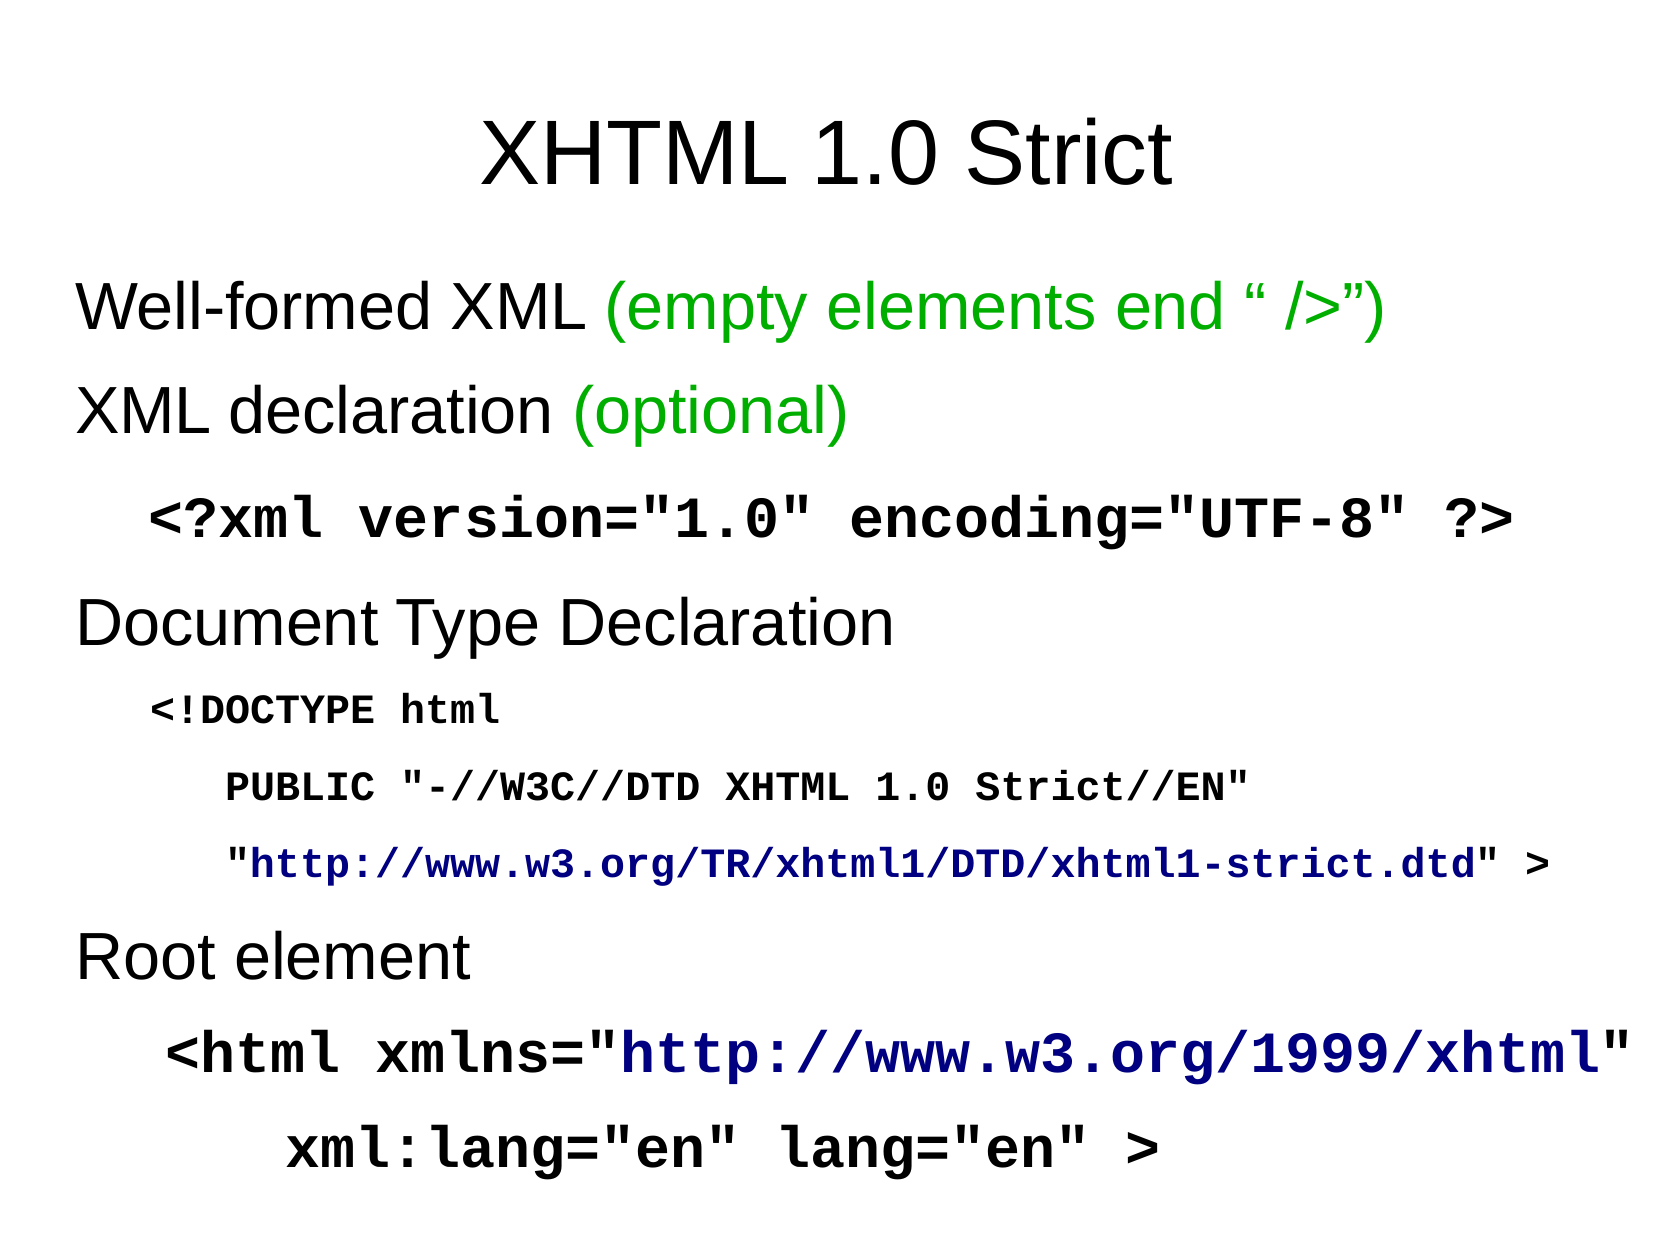

# XHTML 1.0 Strict
Well-formed XML (empty elements end “ />”)
XML declaration (optional)
 <?xml version="1.0" encoding="UTF-8" ?>
Document Type Declaration
 <!DOCTYPE html
 PUBLIC "-//W3C//DTD XHTML 1.0 Strict//EN"
 "http://www.w3.org/TR/xhtml1/DTD/xhtml1-strict.dtd" >
Root element
 <html xmlns="http://www.w3.org/1999/xhtml"
 xml:lang="en" lang="en" >